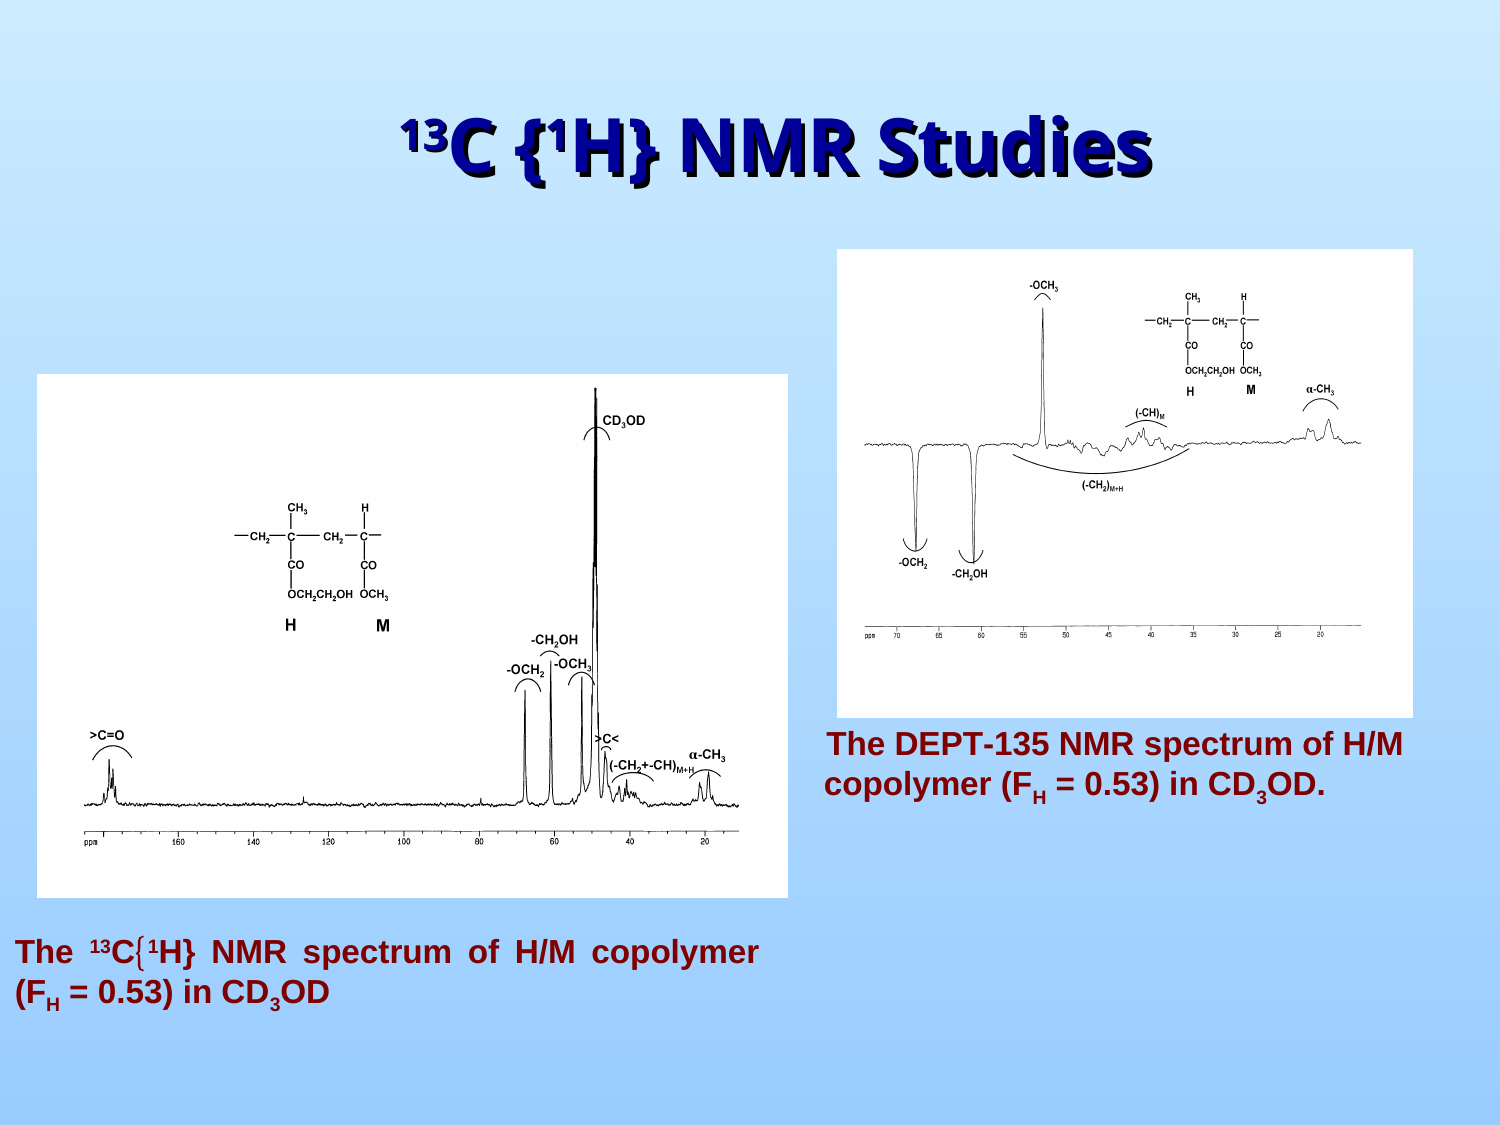

# 13C {1H} NMR Studies
 The DEPT-135 NMR spectrum of H/M
 copolymer (FH = 0.53) in CD3OD.
The 13C1H} NMR spectrum of H/M copolymer (FH = 0.53) in CD3OD